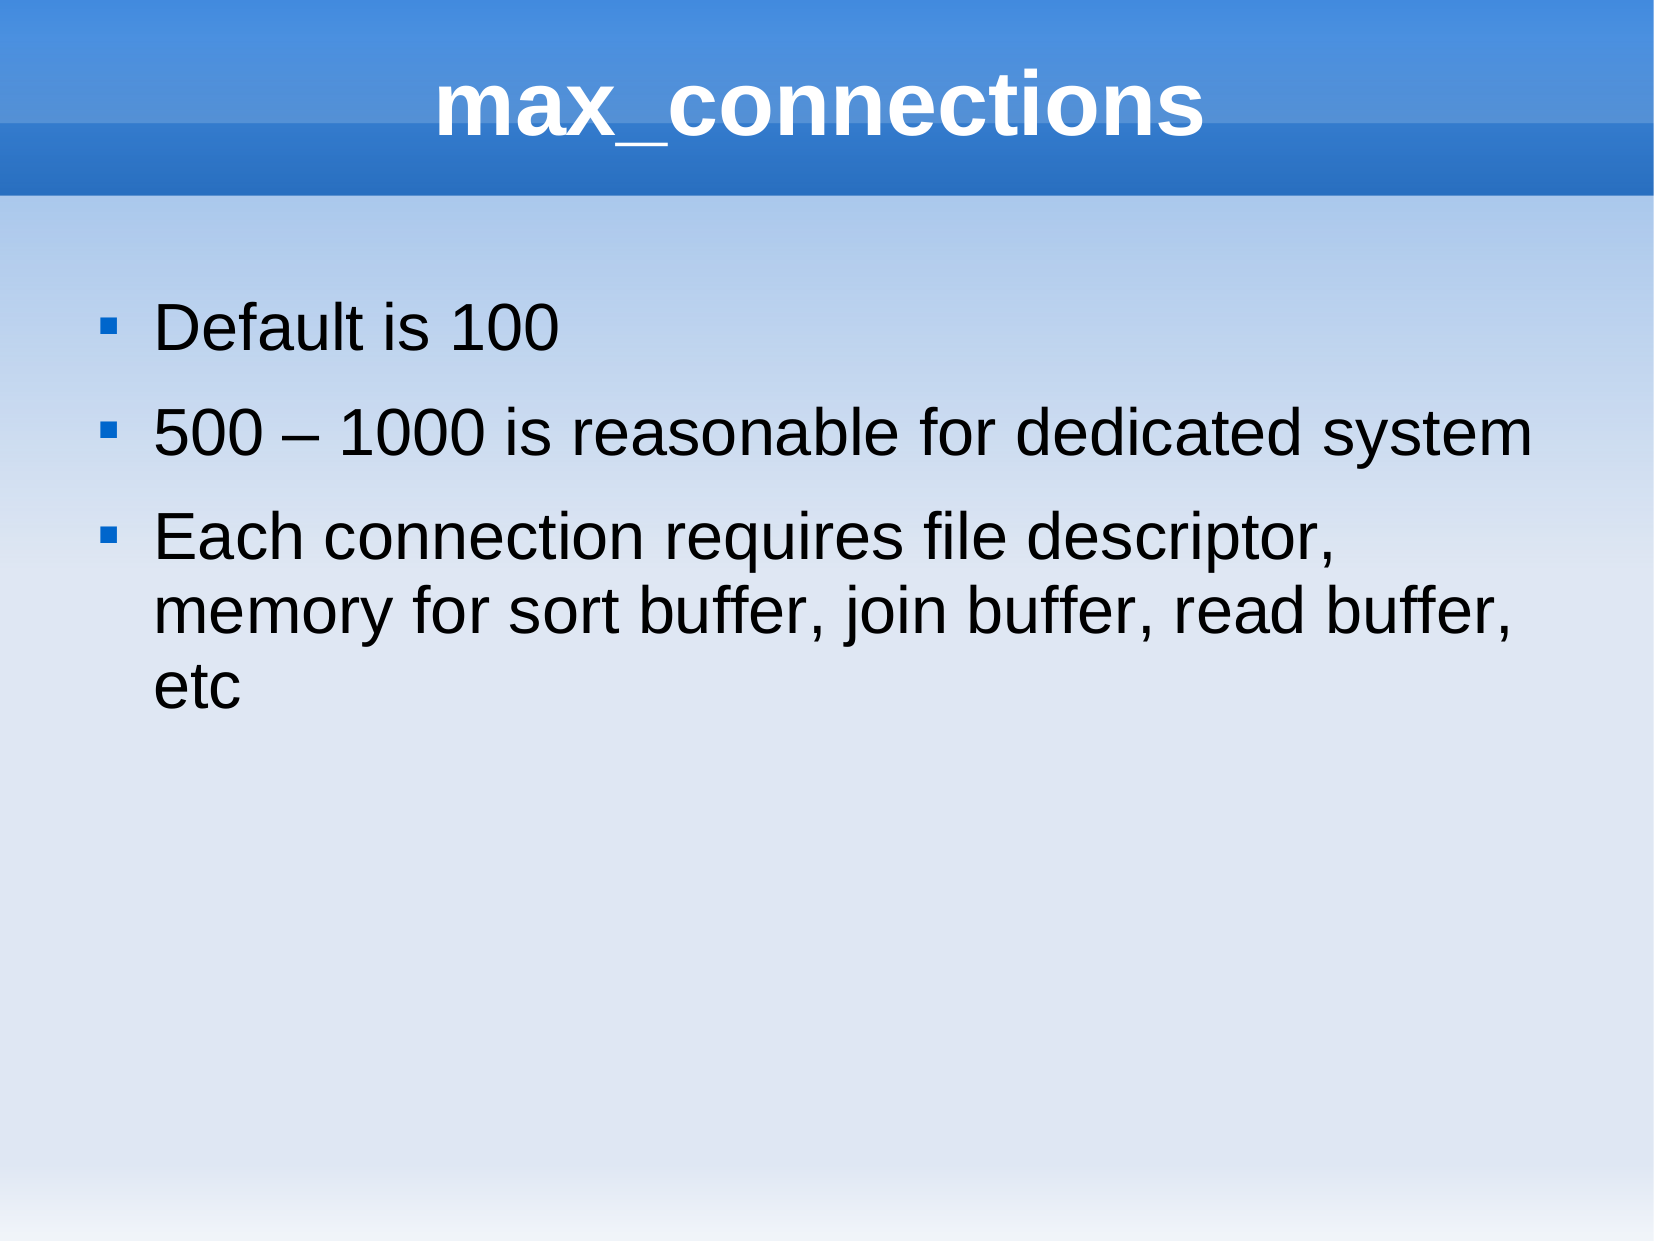

# max_connections
Default is 100
500 – 1000 is reasonable for dedicated system
Each connection requires file descriptor, memory for sort buffer, join buffer, read buffer, etc